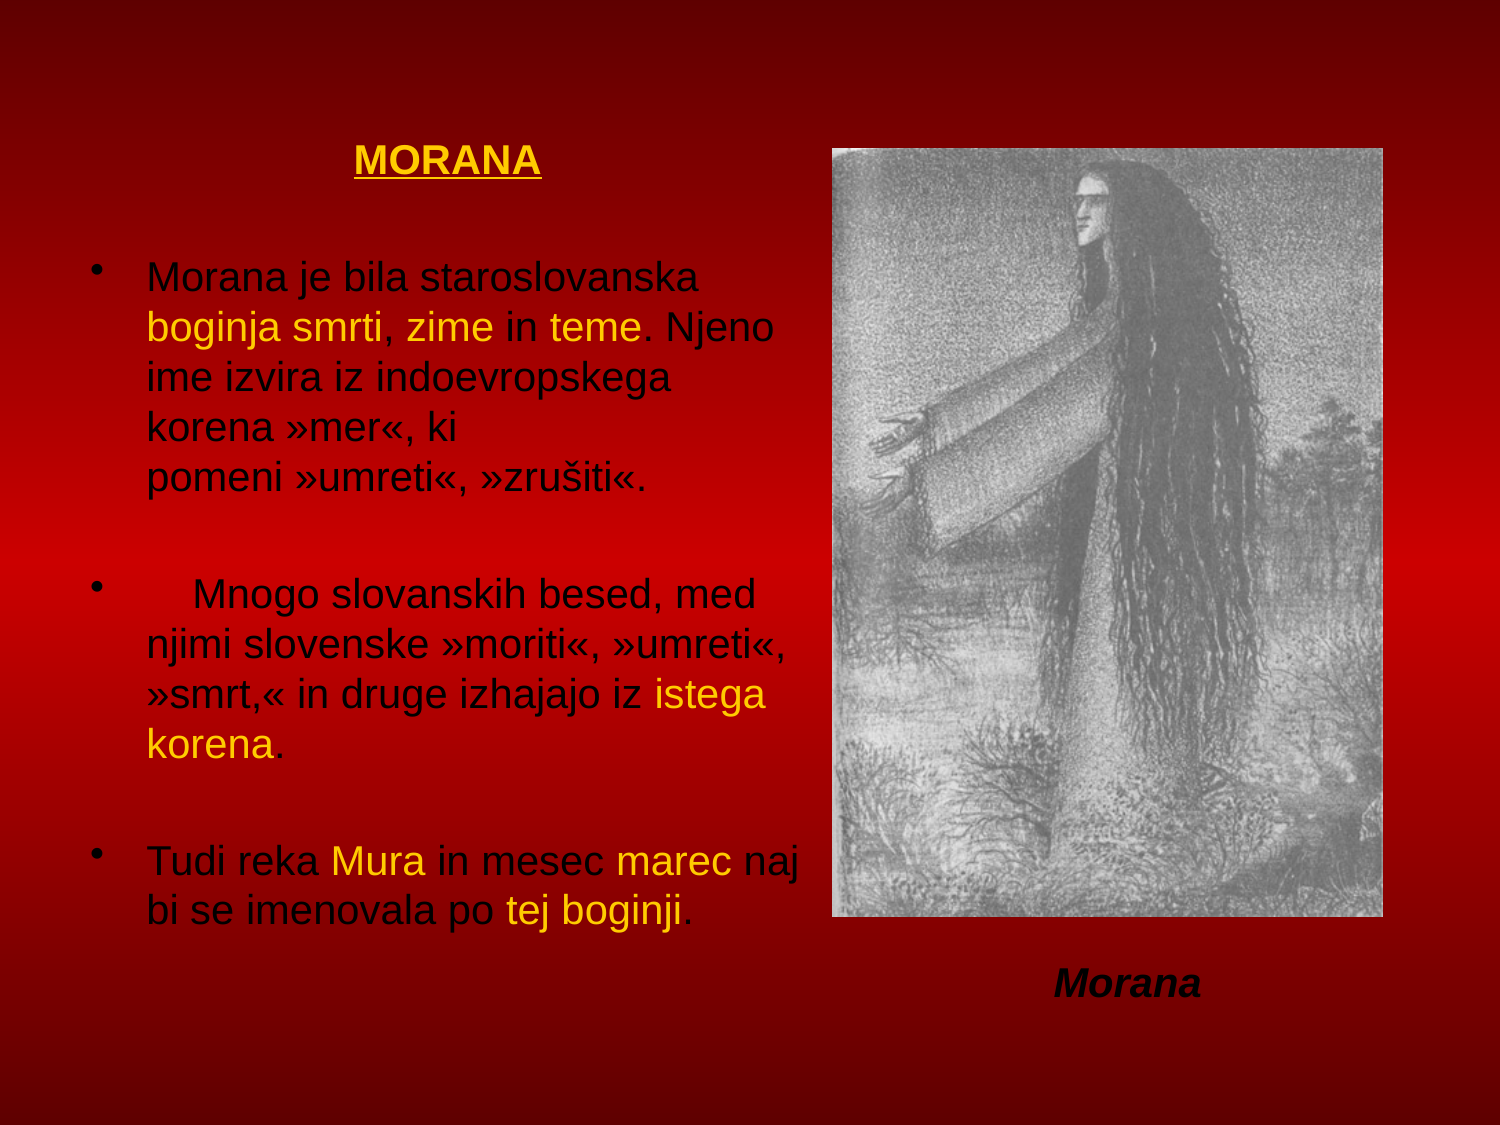

# MORANA
Morana je bila staroslovanska boginja smrti, zime in teme. Njeno ime izvira iz indoevropskega korena »mer«, ki pomeni »umreti«, »zrušiti«.
 Mnogo slovanskih besed, med njimi slovenske »moriti«, »umreti«, »smrt,« in druge izhajajo iz istega korena.
Tudi reka Mura in mesec marec naj bi se imenovala po tej boginji.
| Morana |
| --- |